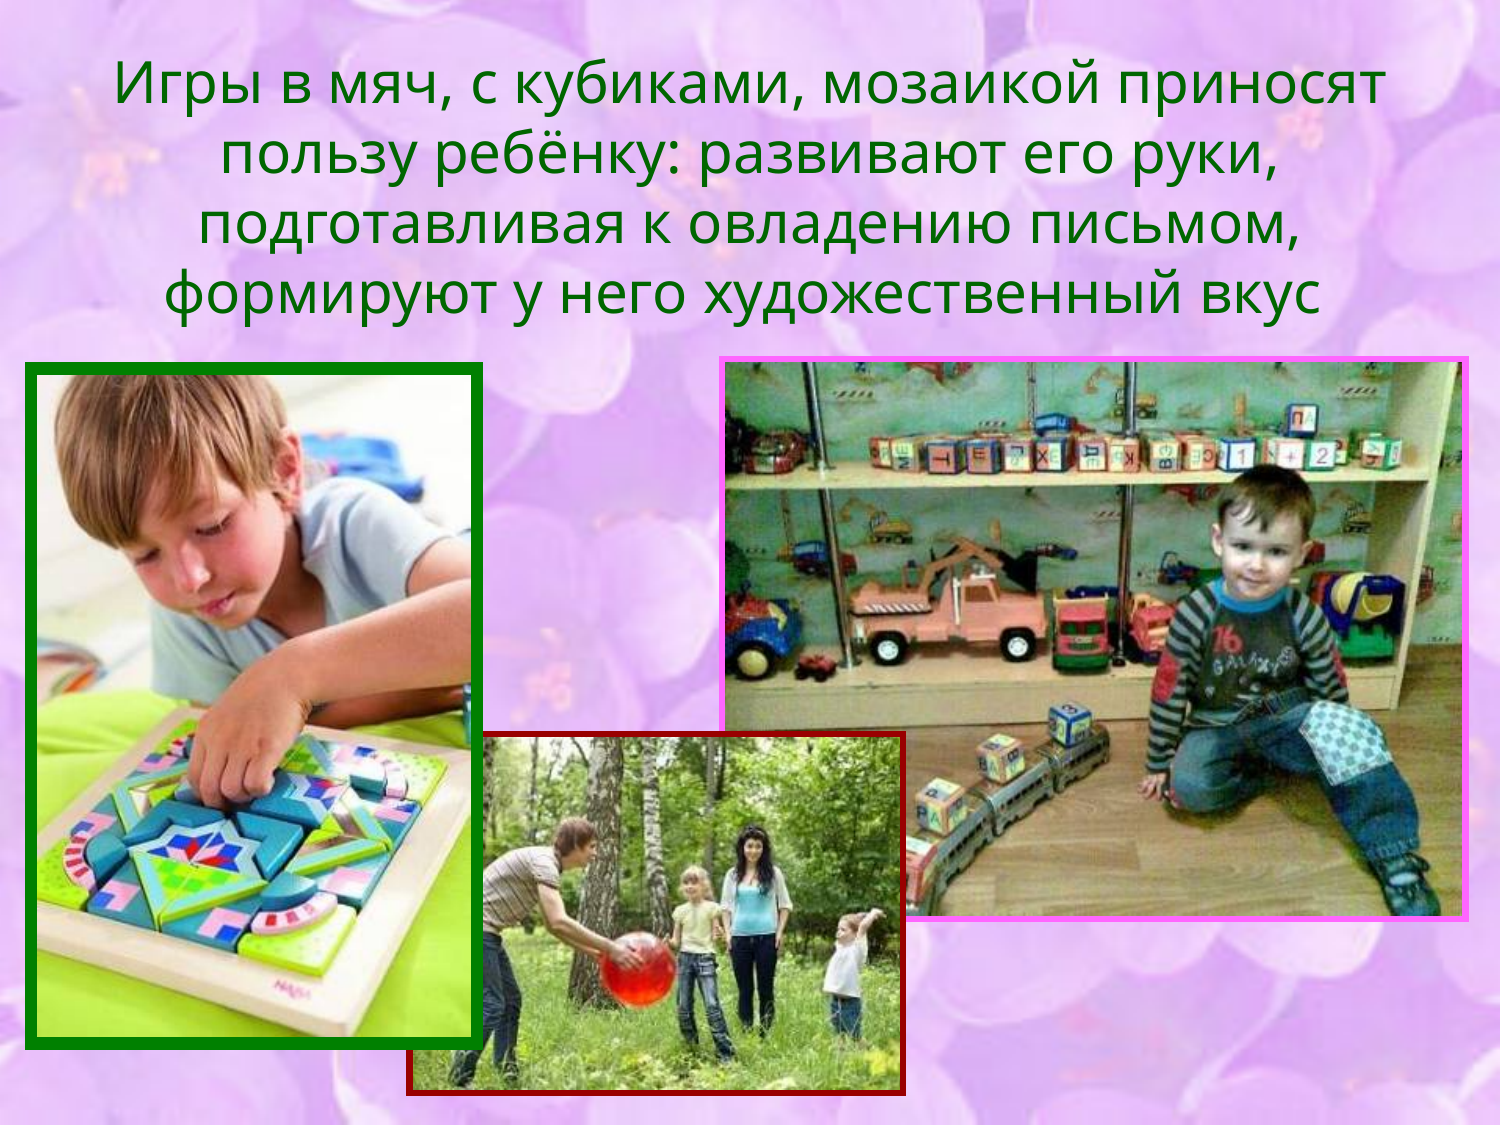

Игры в мяч, с кубиками, мозаикой приносят пользу ребёнку: развивают его руки, подготавливая к овладению письмом, формируют у него художественный вкус